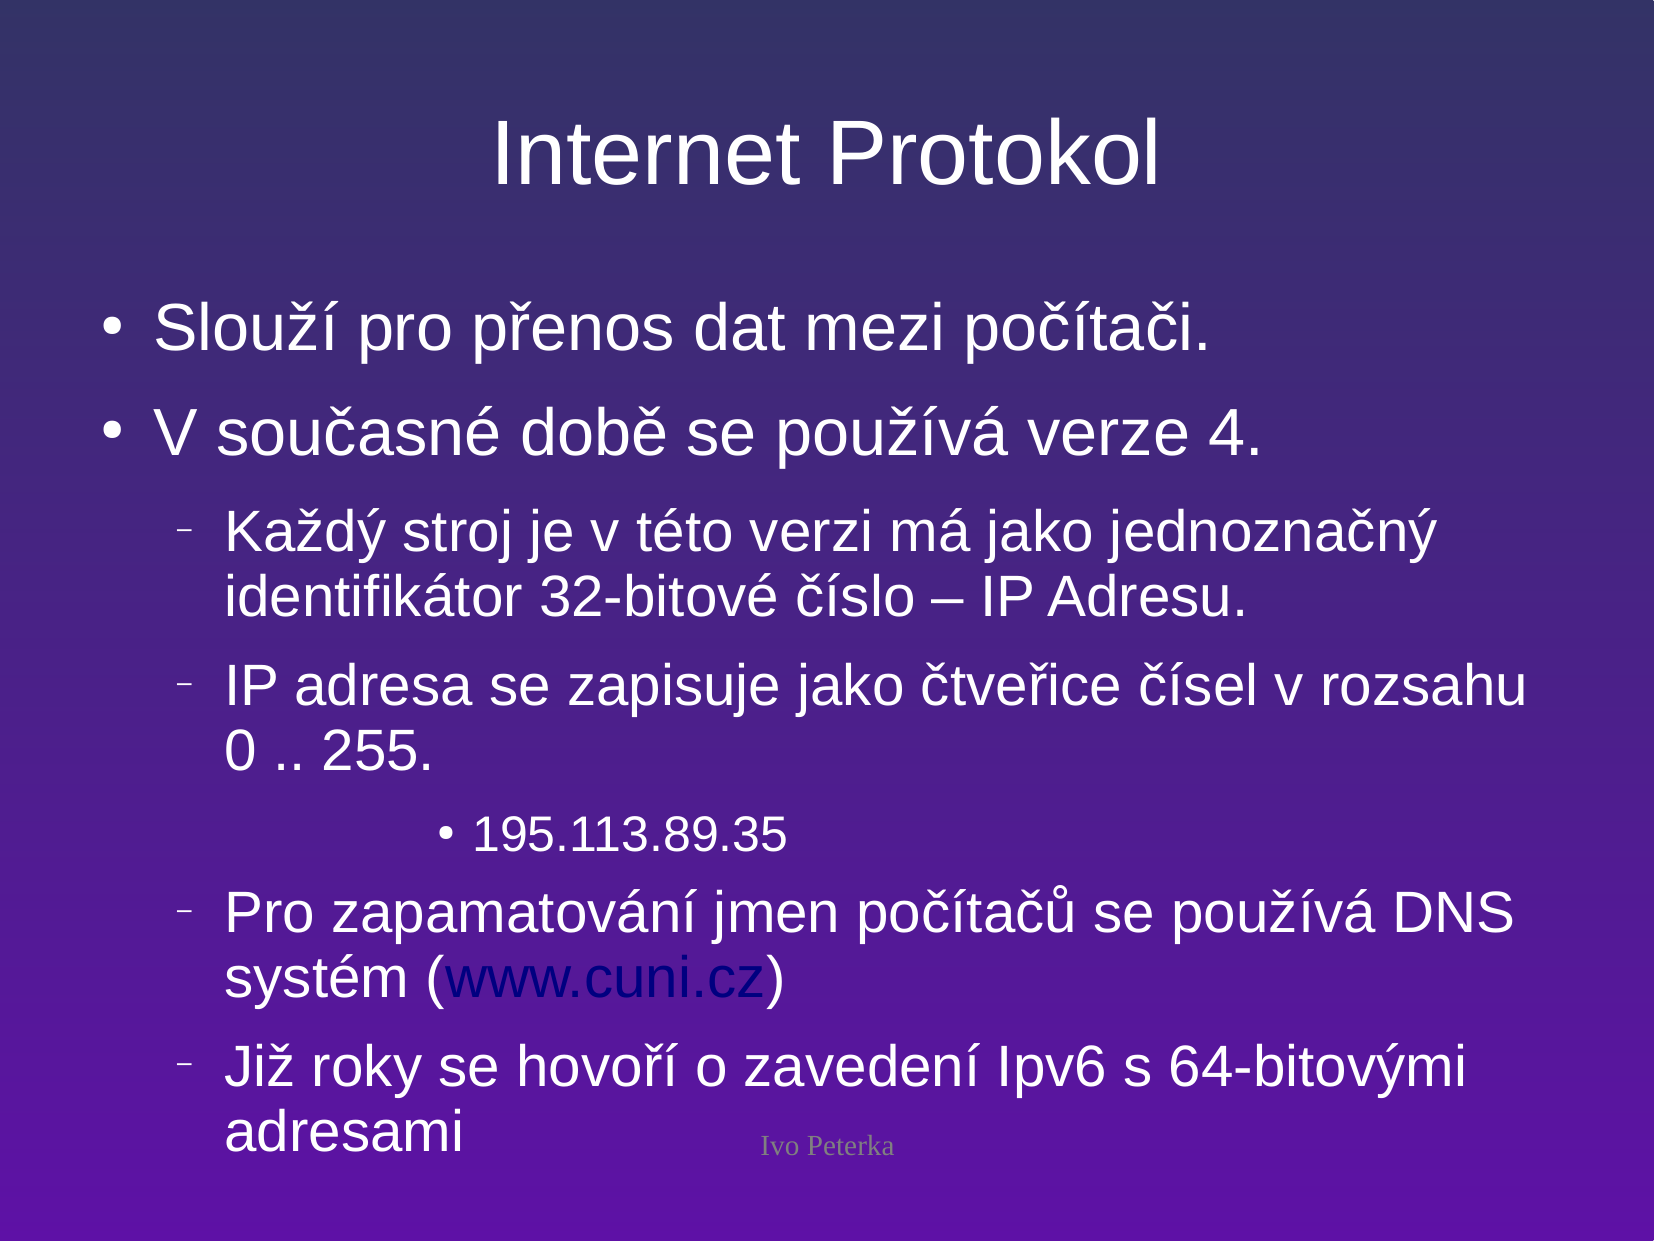

# Internet Protokol
Slouží pro přenos dat mezi počítači.
V současné době se používá verze 4.
Každý stroj je v této verzi má jako jednoznačný identifikátor 32-bitové číslo – IP Adresu.
IP adresa se zapisuje jako čtveřice čísel v rozsahu 0 .. 255.
195.113.89.35
Pro zapamatování jmen počítačů se používá DNS systém (www.cuni.cz)
Již roky se hovoří o zavedení Ipv6 s 64-bitovými adresami